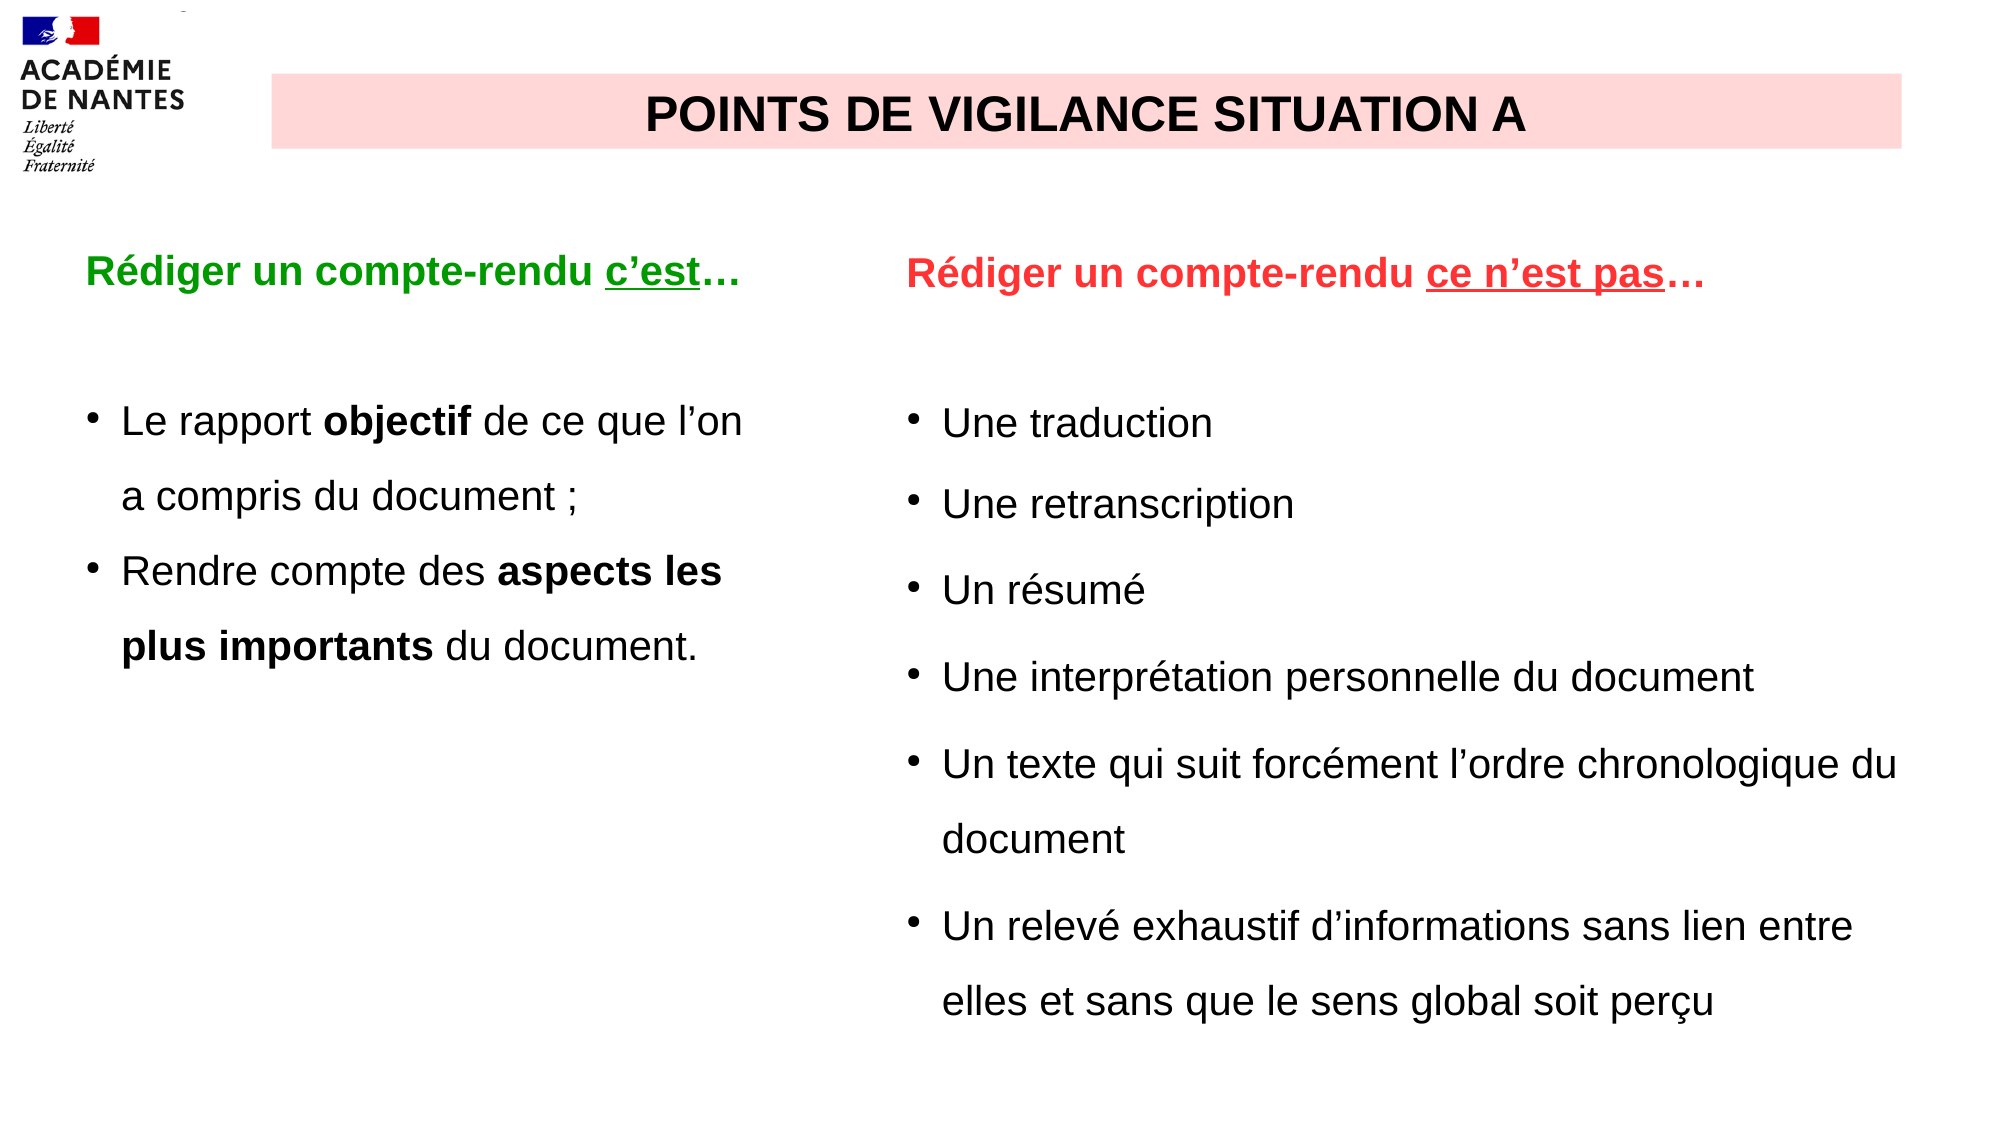

POINTS DE VIGILANCE SITUATION A
Rédiger un compte-rendu c’est…
Le rapport objectif de ce que l’on a compris du document ;
Rendre compte des aspects les plus importants du document.
Rédiger un compte-rendu ce n’est pas…
Une traduction
Une retranscription
Un résumé
Une interprétation personnelle du document
Un texte qui suit forcément l’ordre chronologique du document
Un relevé exhaustif d’informations sans lien entre elles et sans que le sens global soit perçu